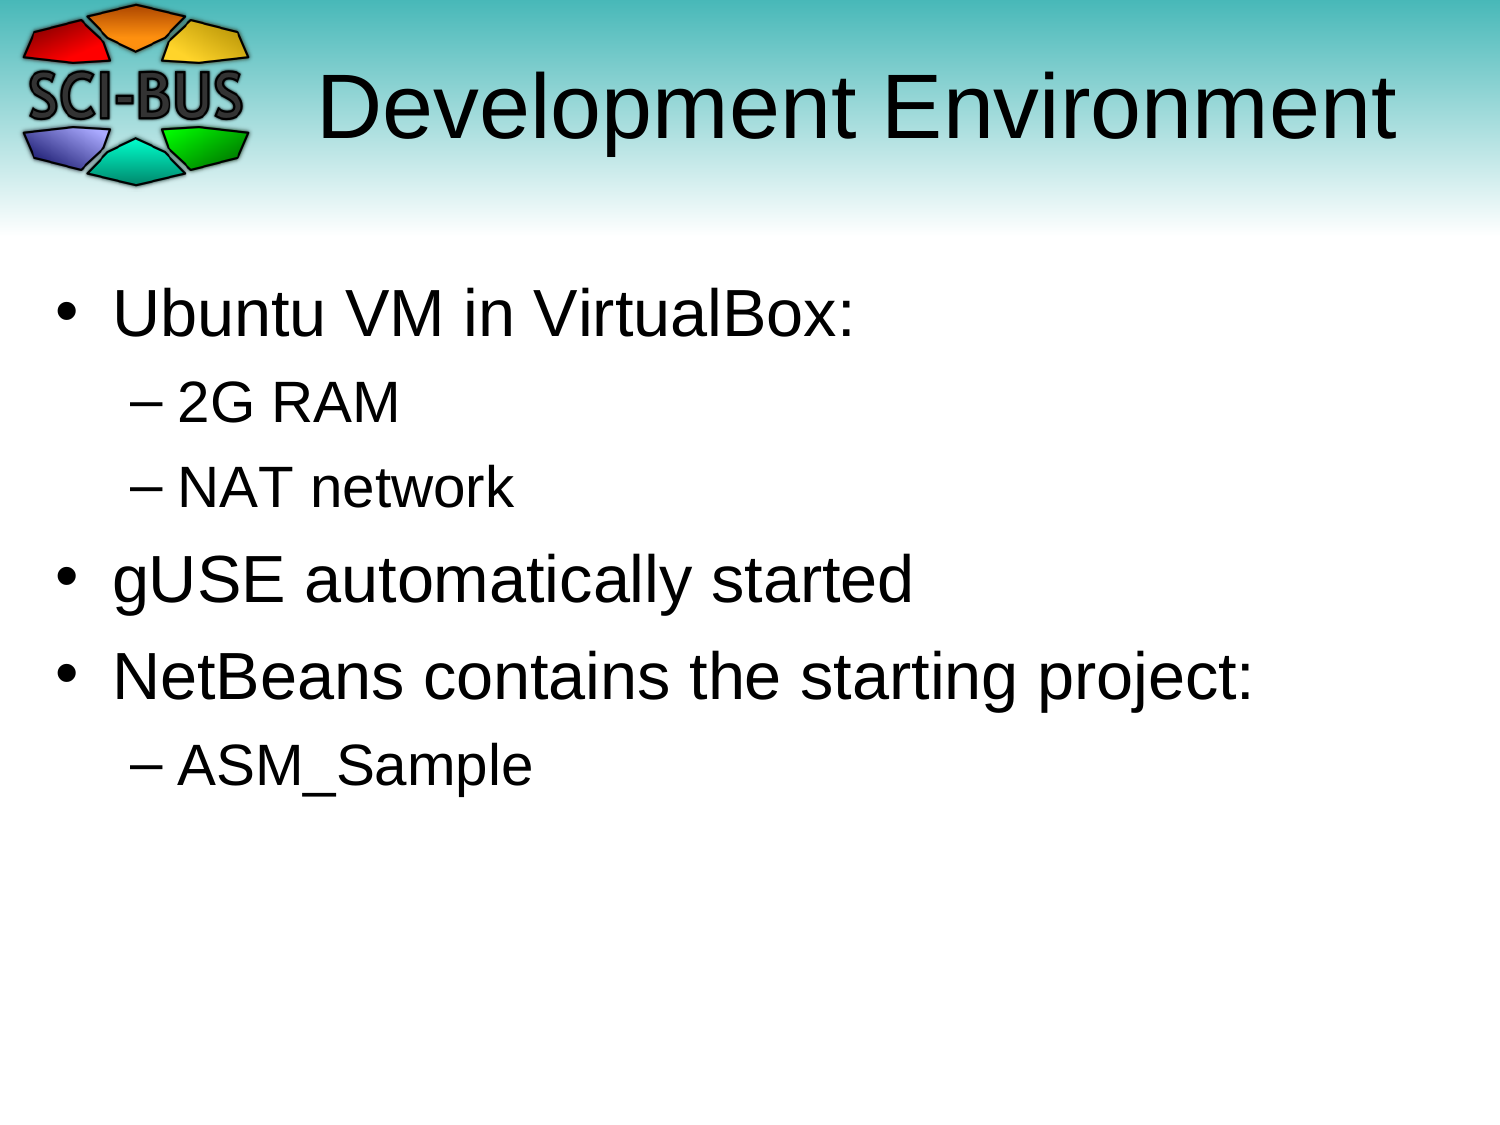

# Development Environment
Ubuntu VM in VirtualBox:
2G RAM
NAT network
gUSE automatically started
NetBeans contains the starting project:
ASM_Sample